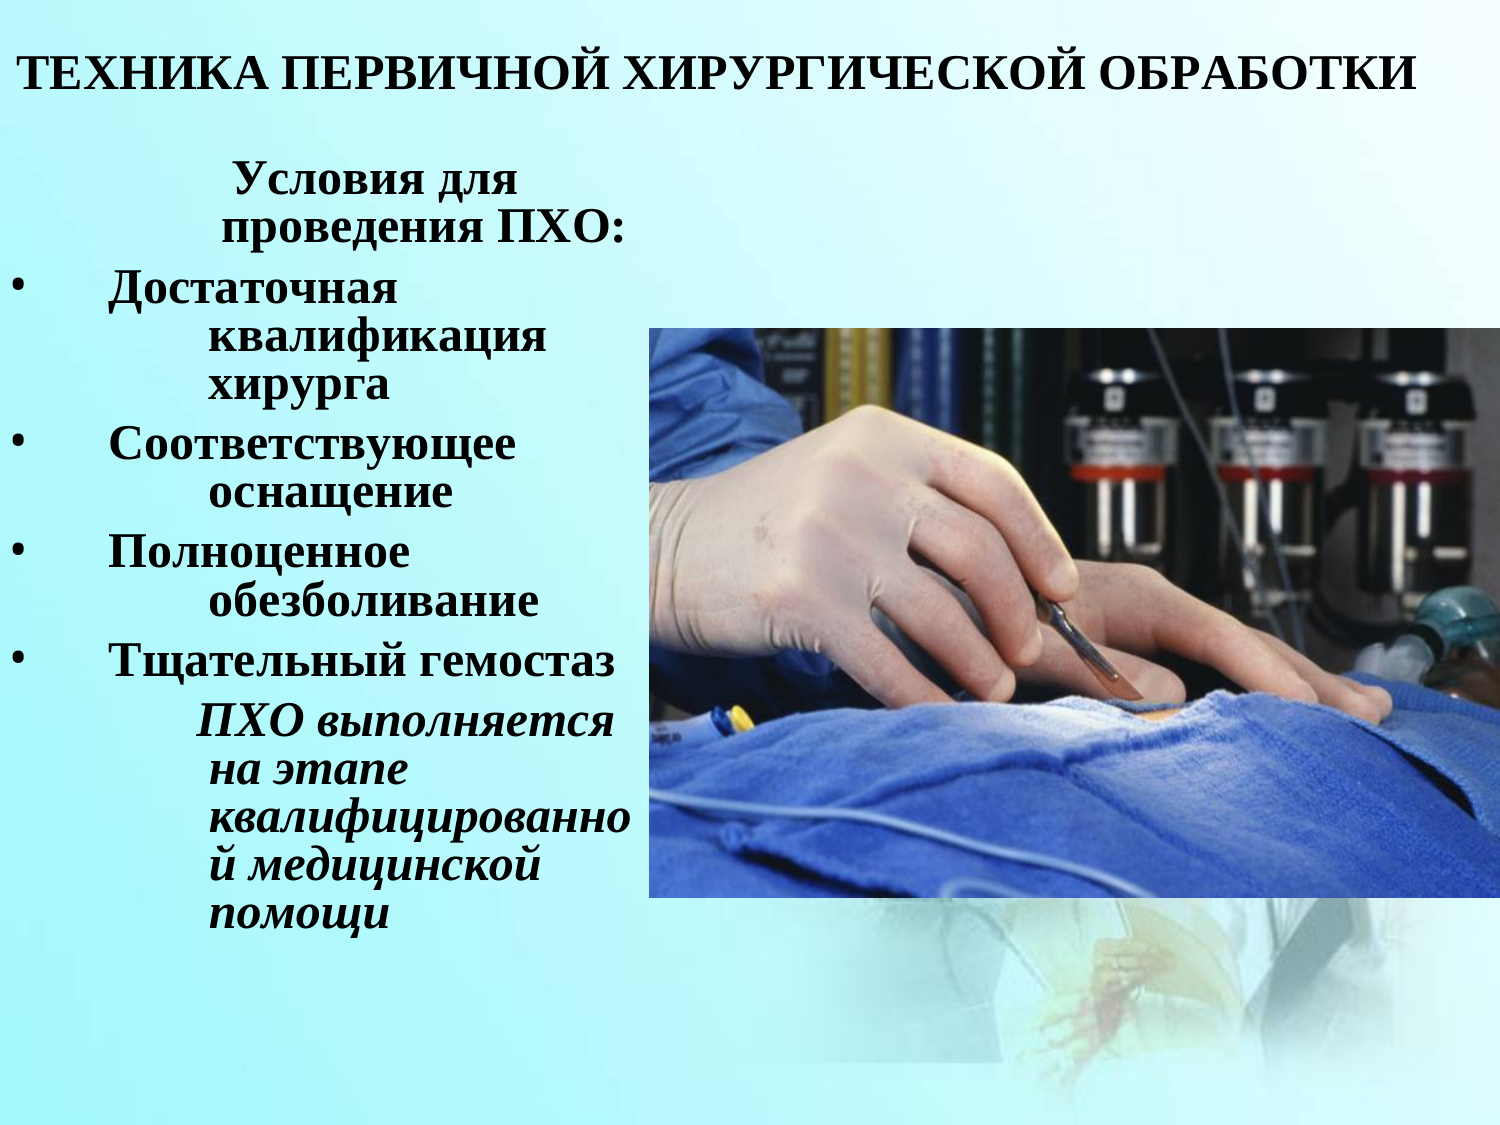

# ТЕХНИКА ПЕРВИЧНОЙ ХИРУРГИЧЕСКОЙ ОБРАБОТКИ
Условия для проведения ПХО:
Достаточная квалификация хирурга
Соответствующее оснащение
Полноценное обезболивание
Тщательный гемостаз
 ПХО выполняется на этапе квалифицированной медицинской помощи